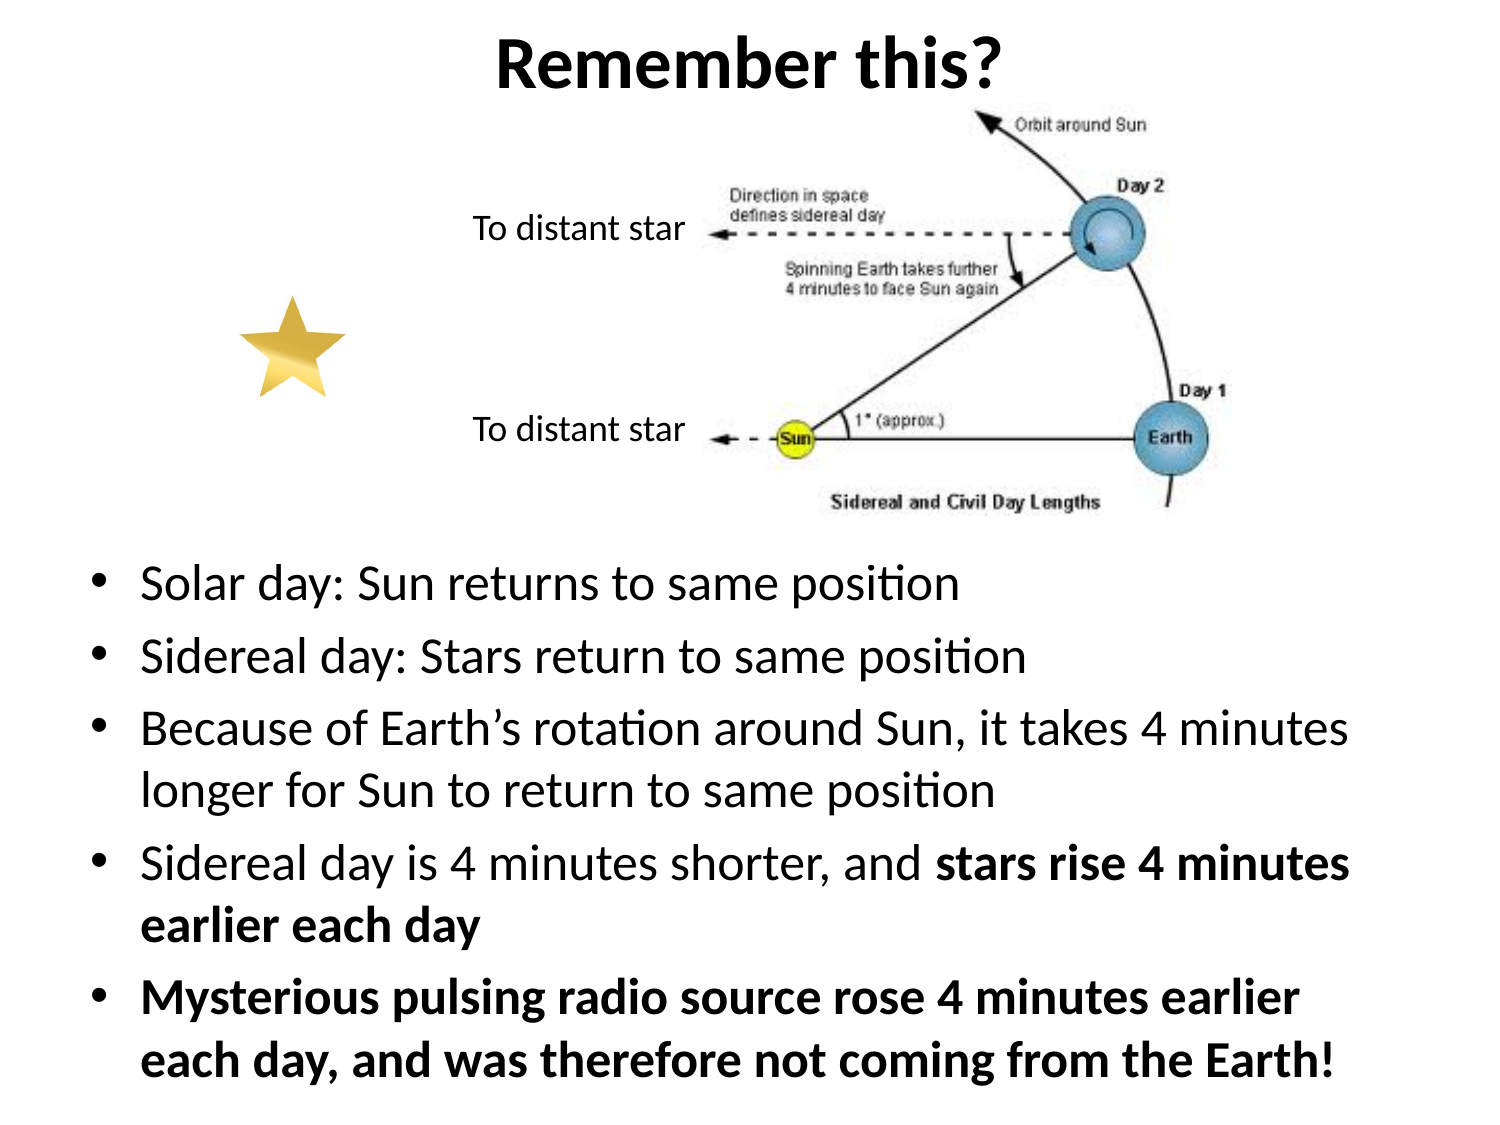

# Remember this?
To distant star
To distant star
Solar day: Sun returns to same position
Sidereal day: Stars return to same position
Because of Earth’s rotation around Sun, it takes 4 minutes longer for Sun to return to same position
Sidereal day is 4 minutes shorter, and stars rise 4 minutes earlier each day
Mysterious pulsing radio source rose 4 minutes earlier each day, and was therefore not coming from the Earth!